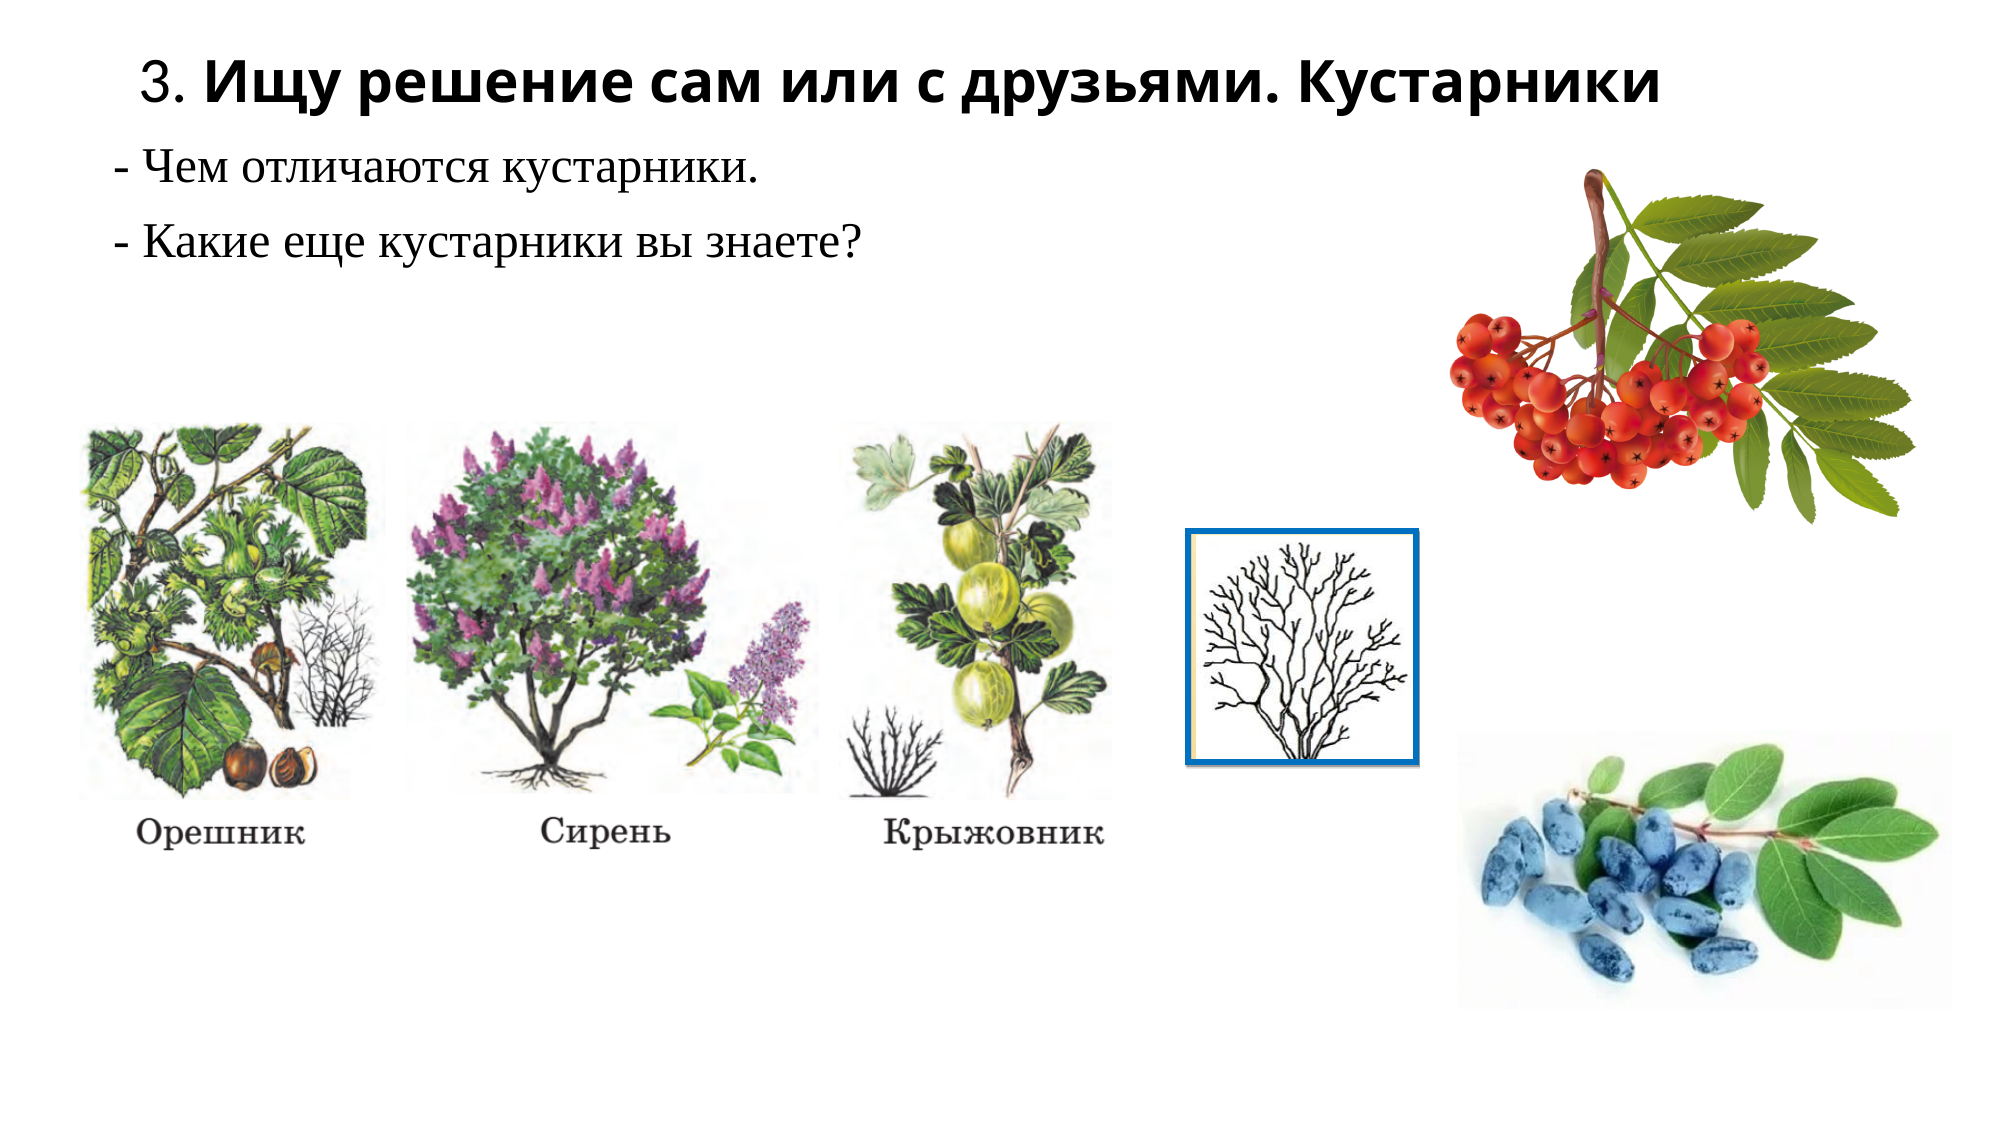

3. Ищу решение сам или с друзьями. Кустарники
# - Чем отличаются кустарники.
- Какие еще кустарники вы знаете?